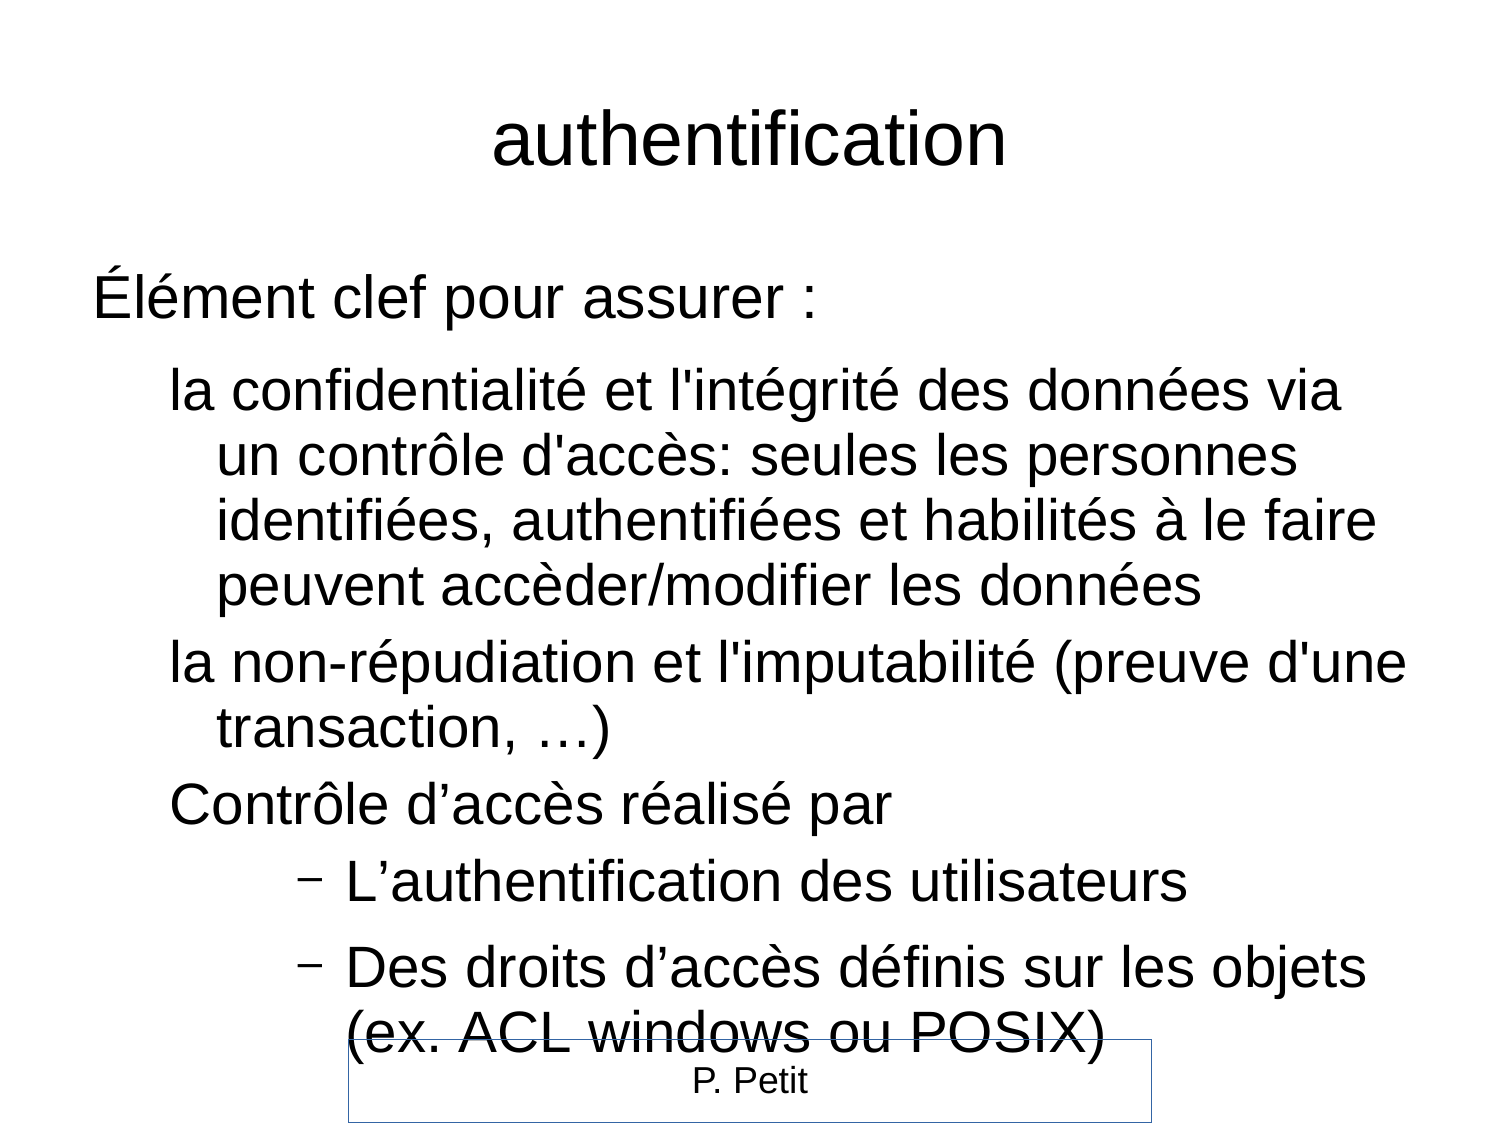

# authentification
Élément clef pour assurer :
la confidentialité et l'intégrité des données via un contrôle d'accès: seules les personnes identifiées, authentifiées et habilités à le faire peuvent accèder/modifier les données
la non-répudiation et l'imputabilité (preuve d'une transaction, …)
Contrôle d’accès réalisé par
L’authentification des utilisateurs
Des droits d’accès définis sur les objets (ex. ACL windows ou POSIX)
P. Petit